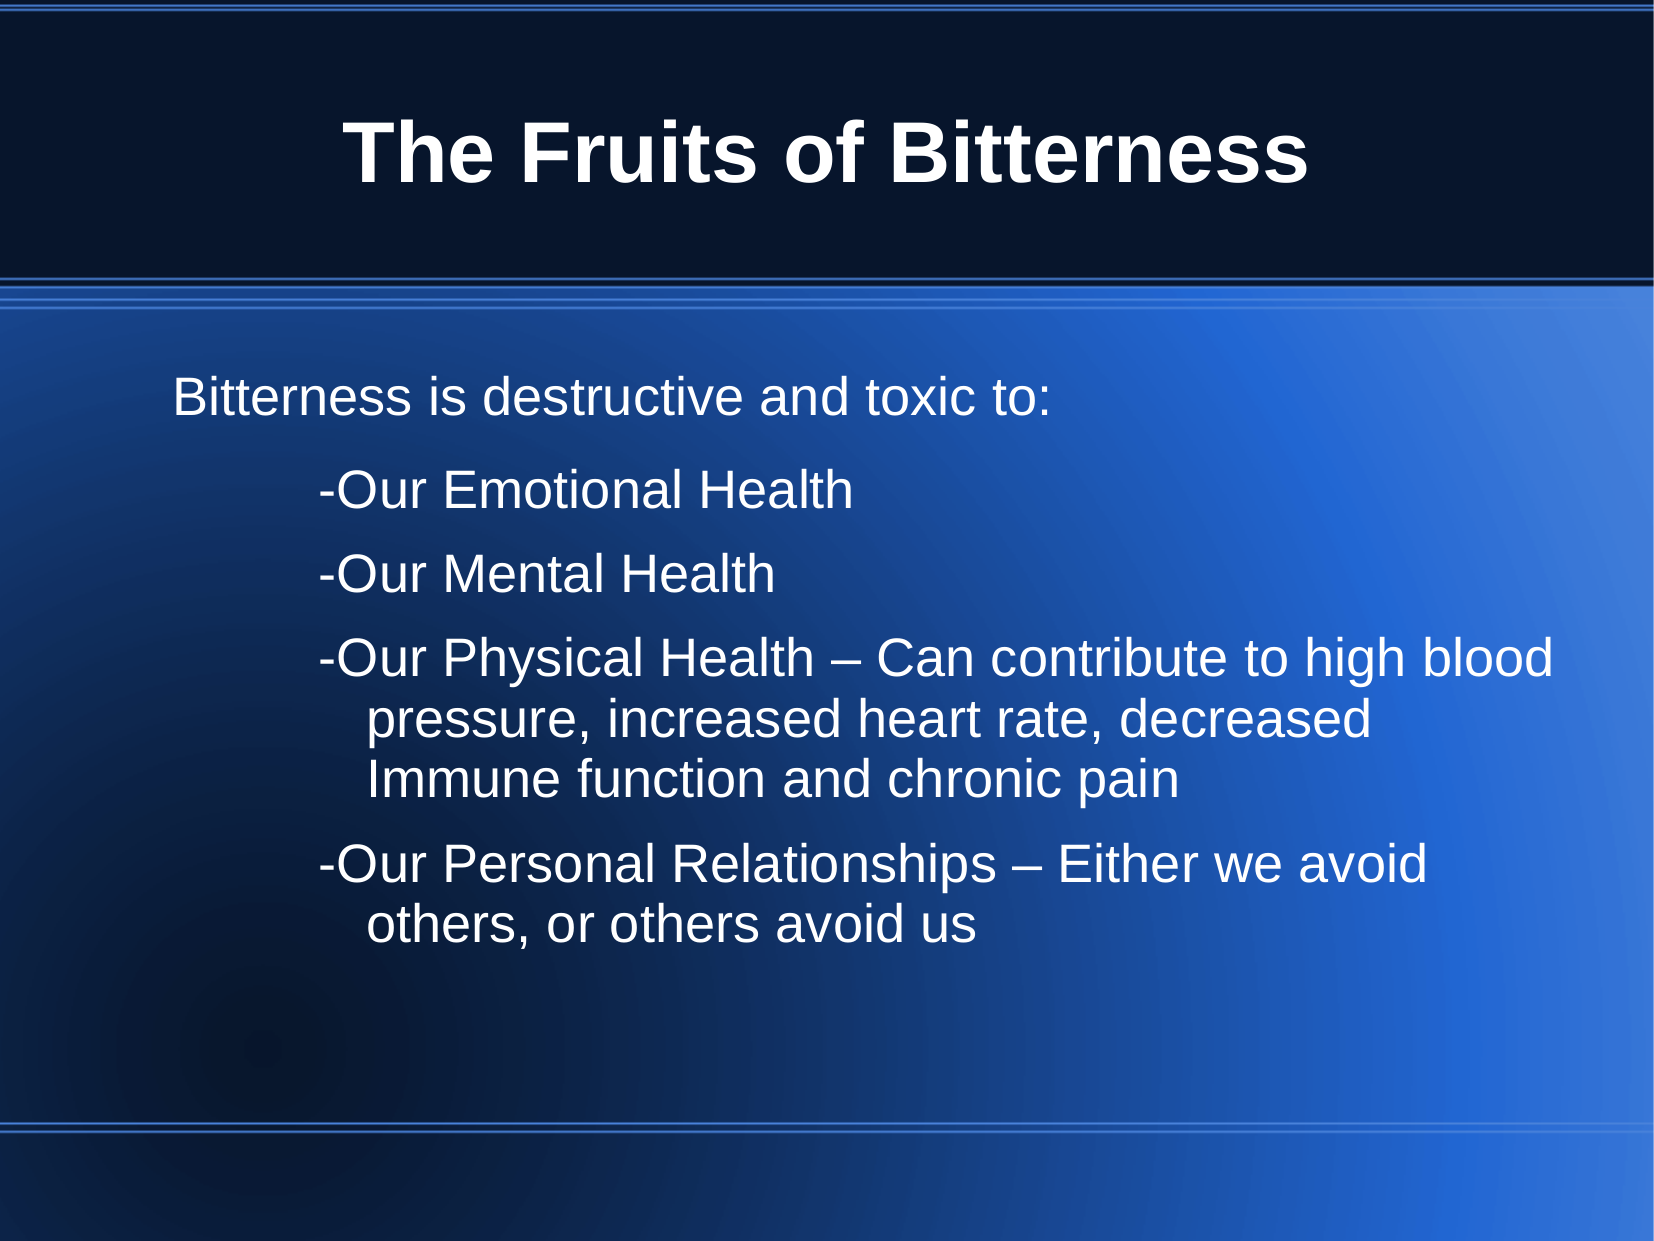

# The Fruits of Bitterness
 Bitterness is destructive and toxic to:
-Our Emotional Health
-Our Mental Health
-Our Physical Health – Can contribute to high blood pressure, increased heart rate, decreased Immune function and chronic pain
-Our Personal Relationships – Either we avoid others, or others avoid us